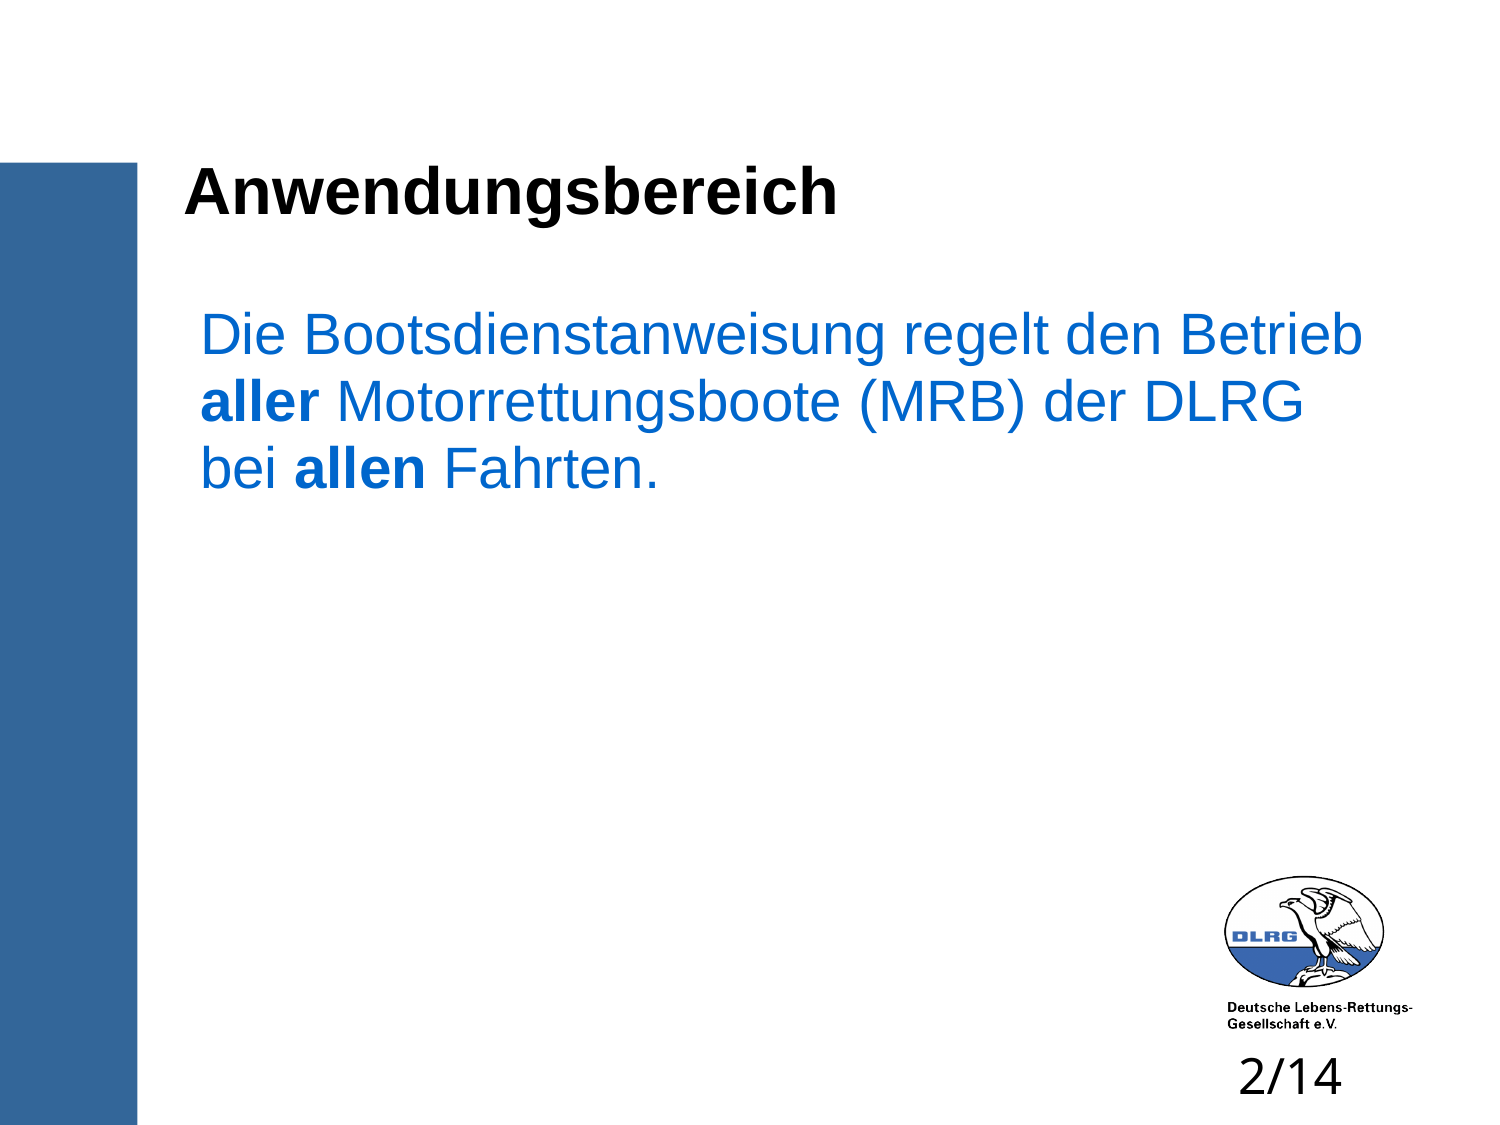

# Anwendungsbereich
Die Bootsdienstanweisung regelt den Betrieb aller Motorrettungsboote (MRB) der DLRG bei allen Fahrten.